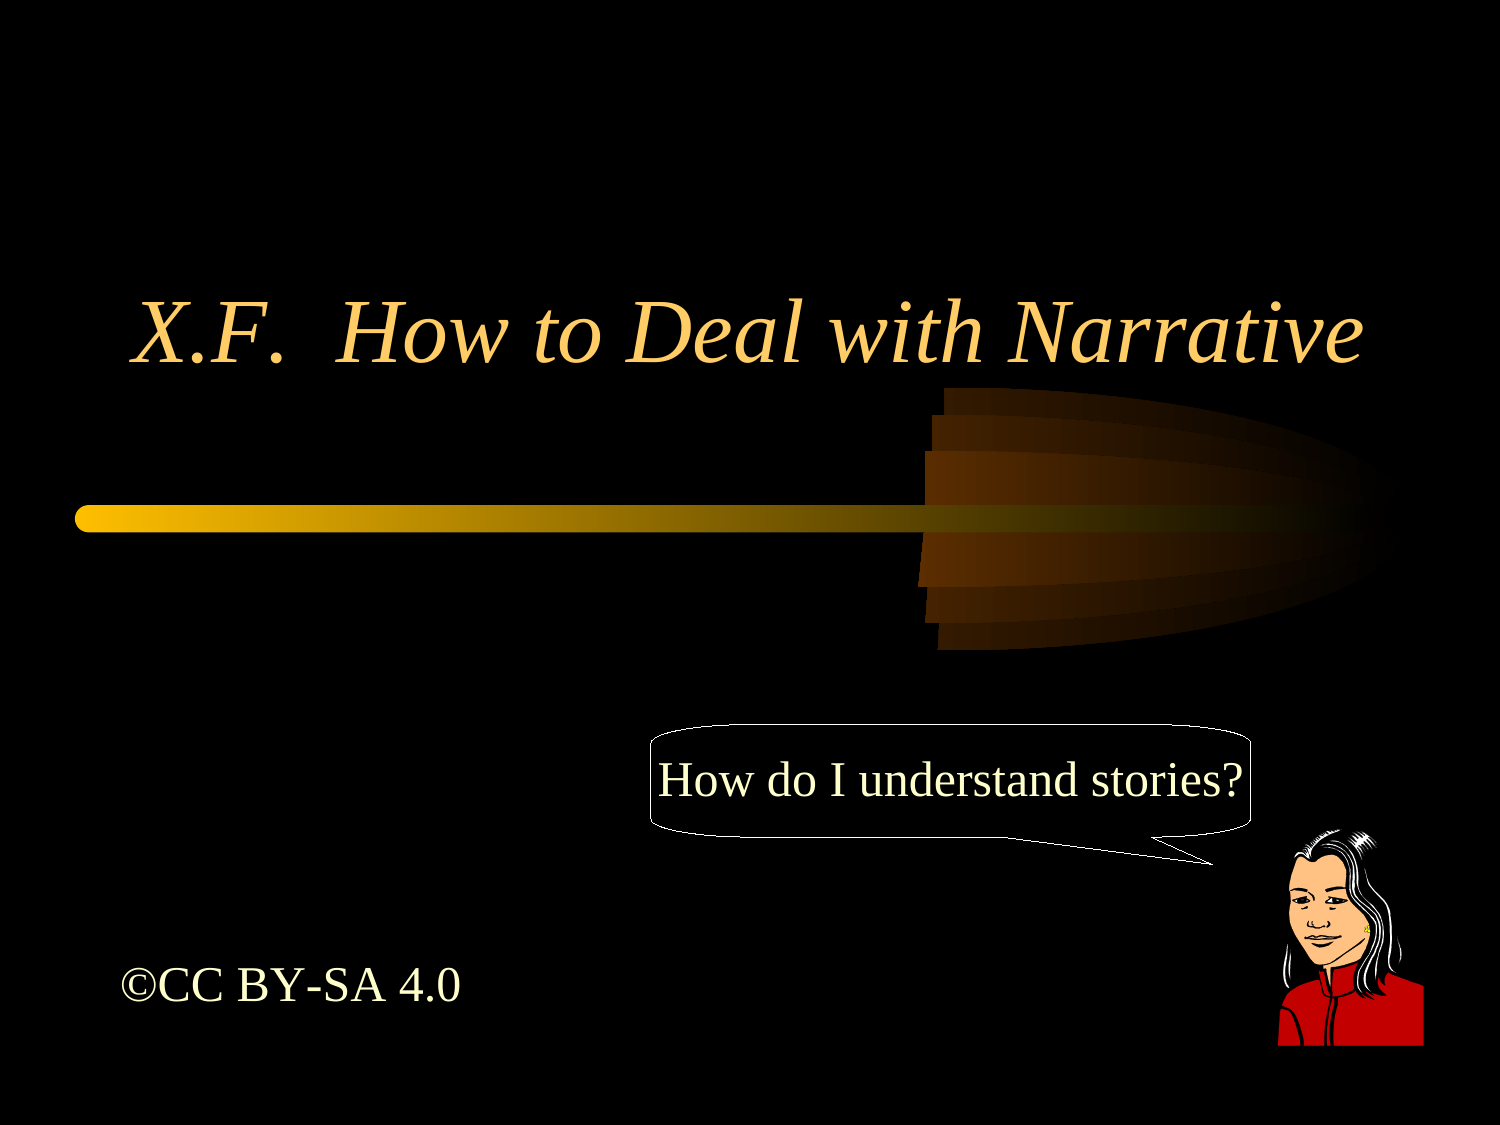

# X.F. How to Deal with Narrative
How do I understand stories?
©CC BY-SA 4.0